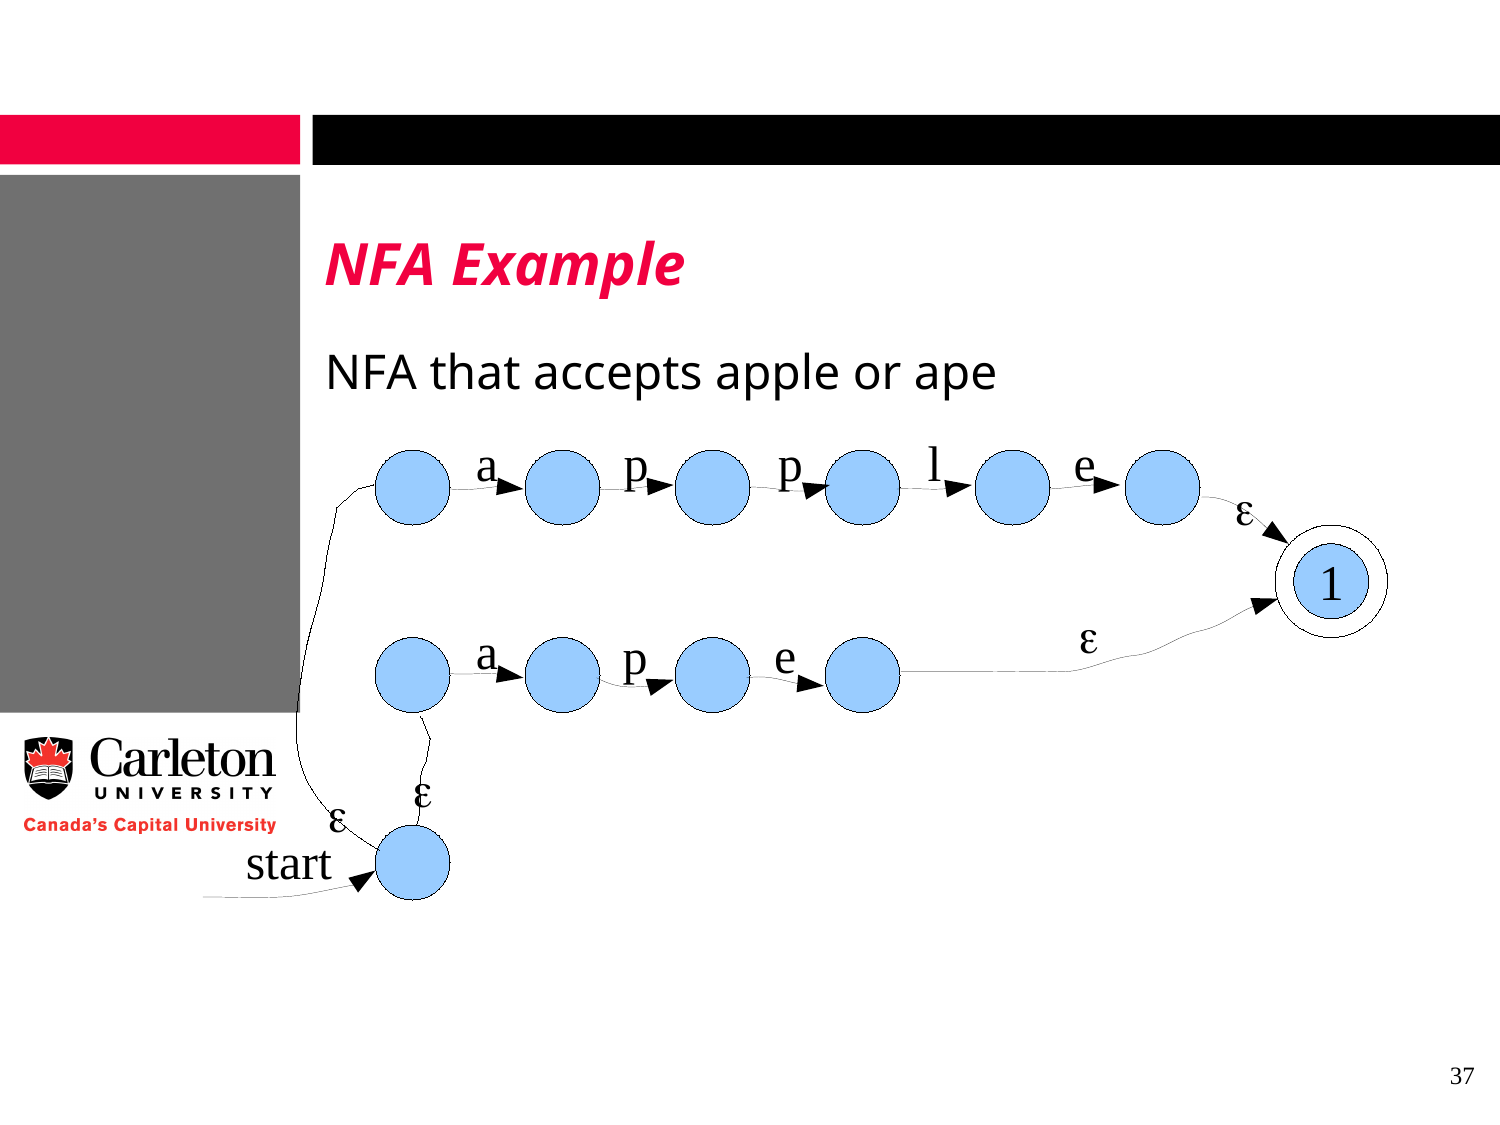

# NFA Example
NFA that accepts apple or ape
e
e
a
p
p
l
e
1
e
a
e
p
e
start
37